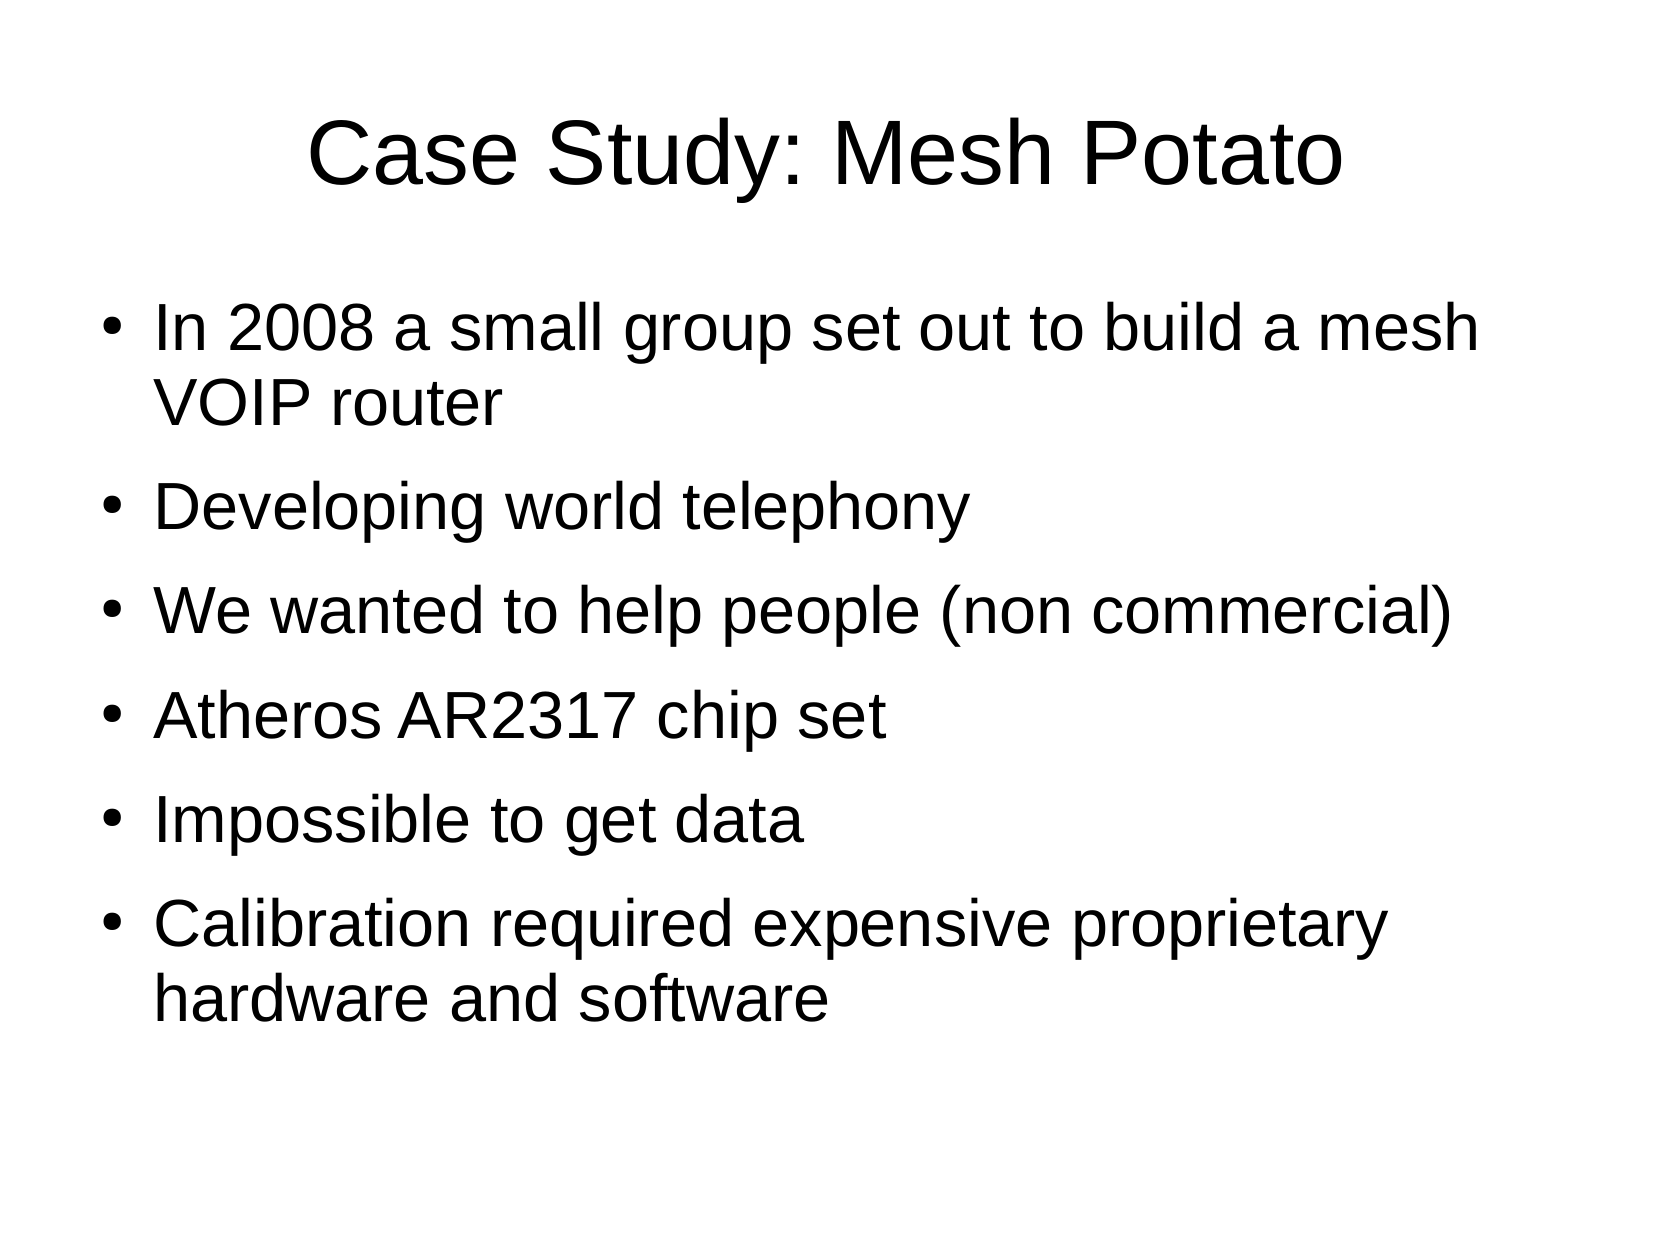

# Case Study: Mesh Potato
In 2008 a small group set out to build a mesh VOIP router
Developing world telephony
We wanted to help people (non commercial)
Atheros AR2317 chip set
Impossible to get data
Calibration required expensive proprietary hardware and software